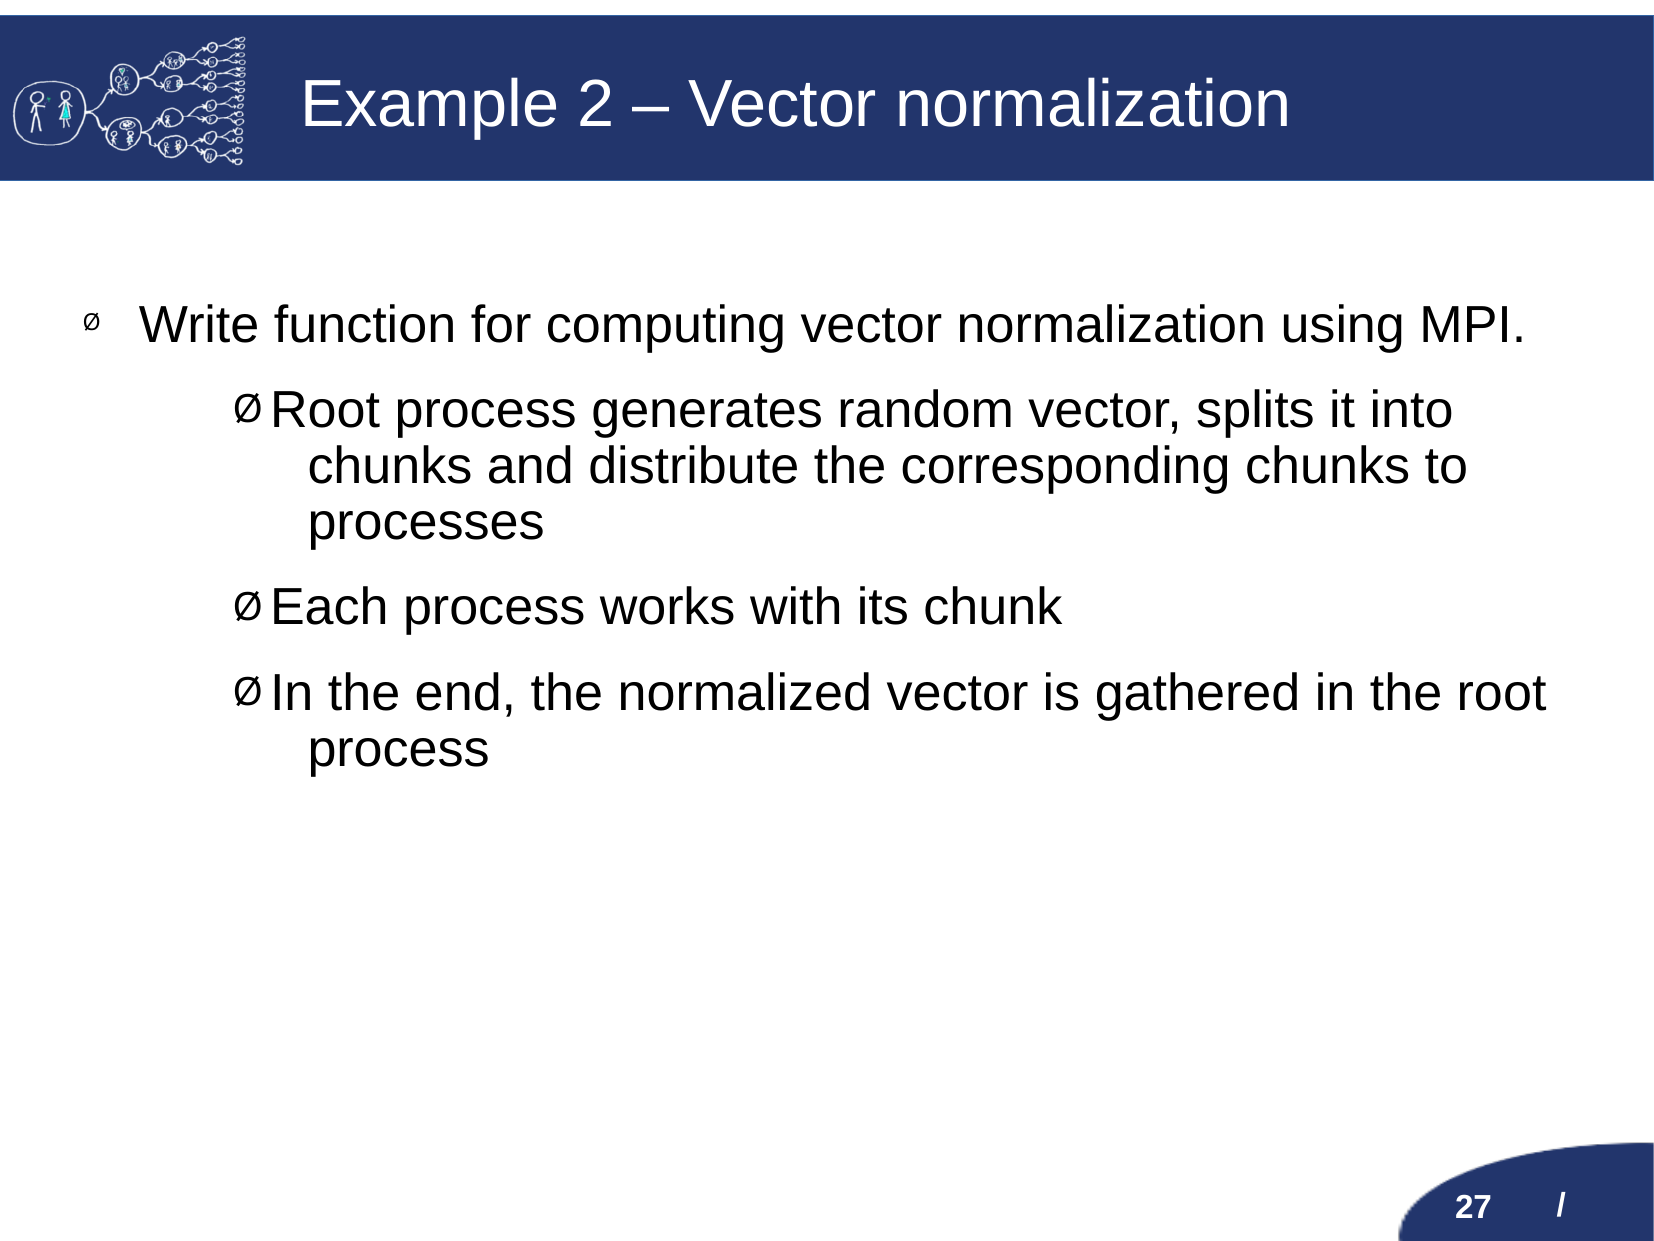

# Example 2 – Vector normalization
Write function for computing vector normalization using MPI.
Root process generates random vector, splits it into chunks and distribute the corresponding chunks to processes
Each process works with its chunk
In the end, the normalized vector is gathered in the root process